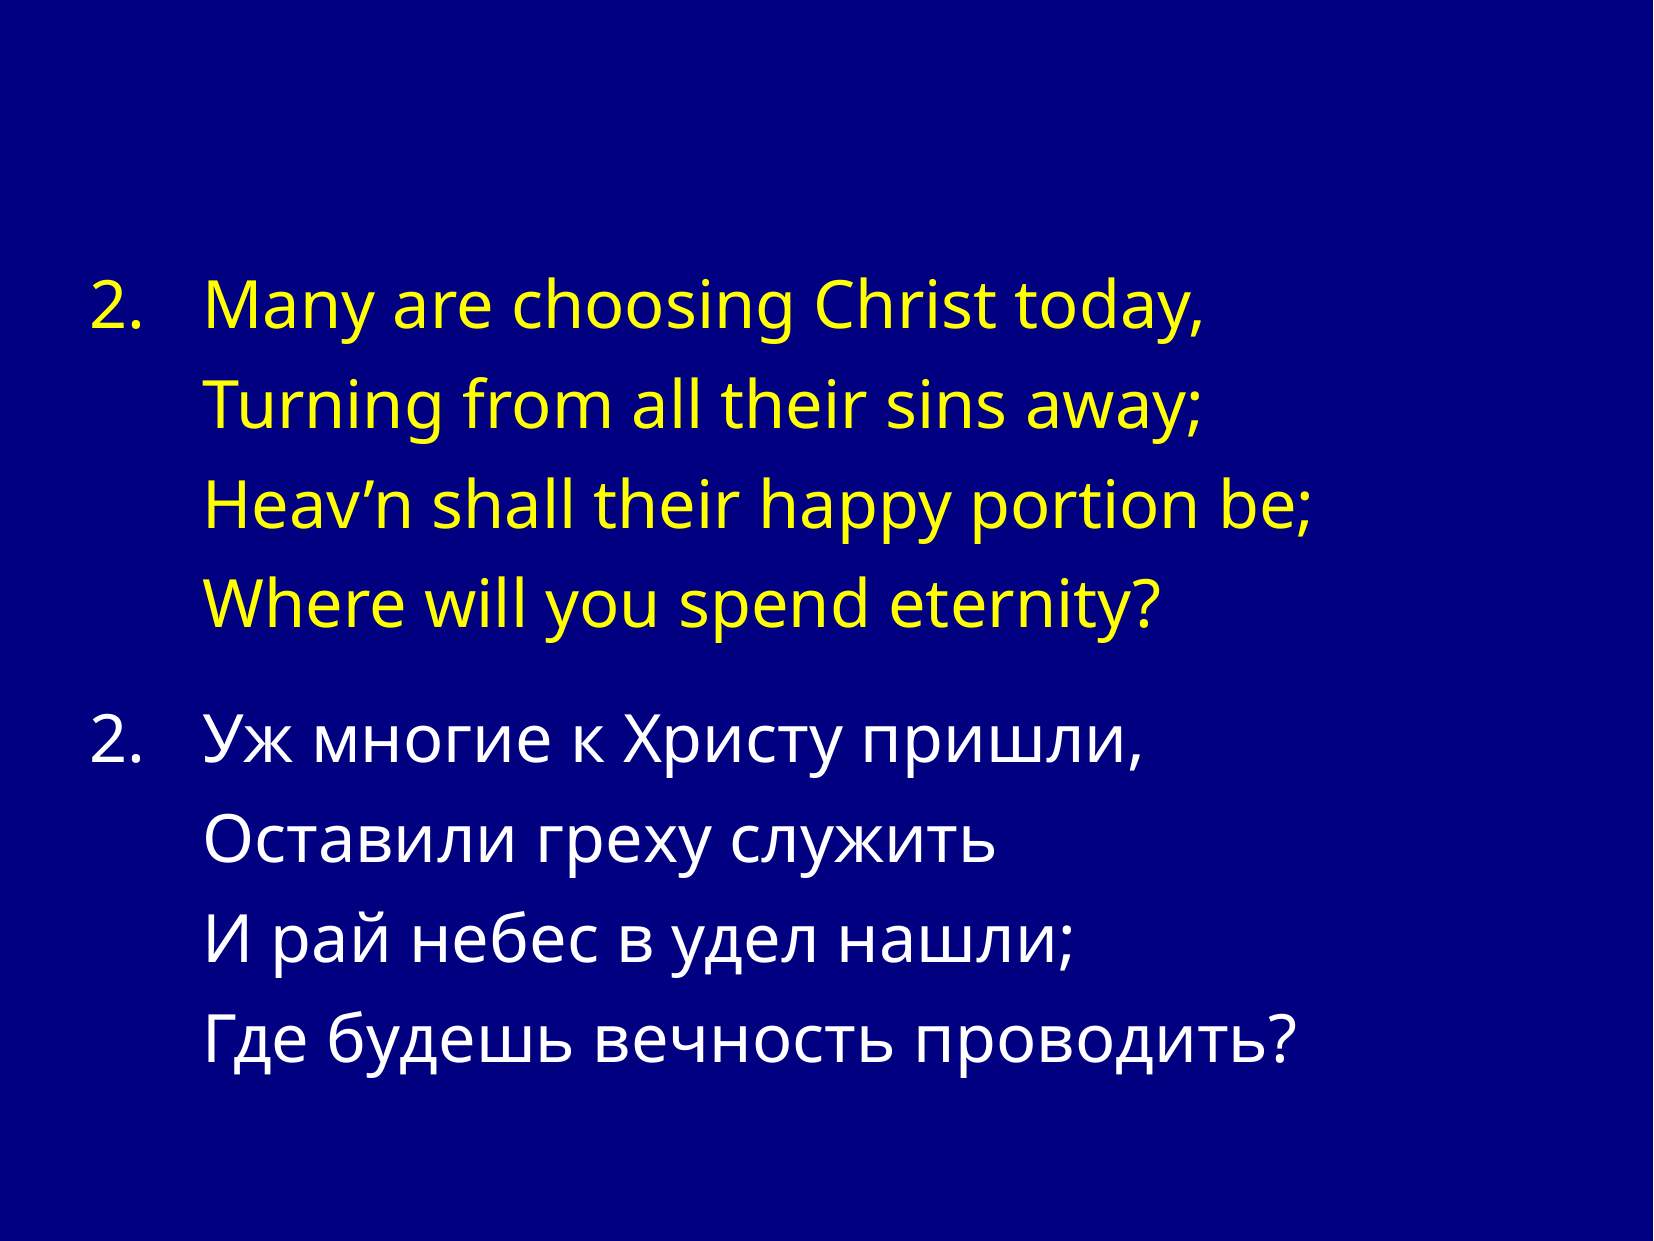

2.	Many are choosing Christ today,
	Turning from all their sins away;
	Heav’n shall their happy portion be;
	Where will you spend eternity?
2.	Уж многие к Христу пришли,
	Оставили греху служить
	И рай небес в удел нашли;
	Где будешь вечность проводить?